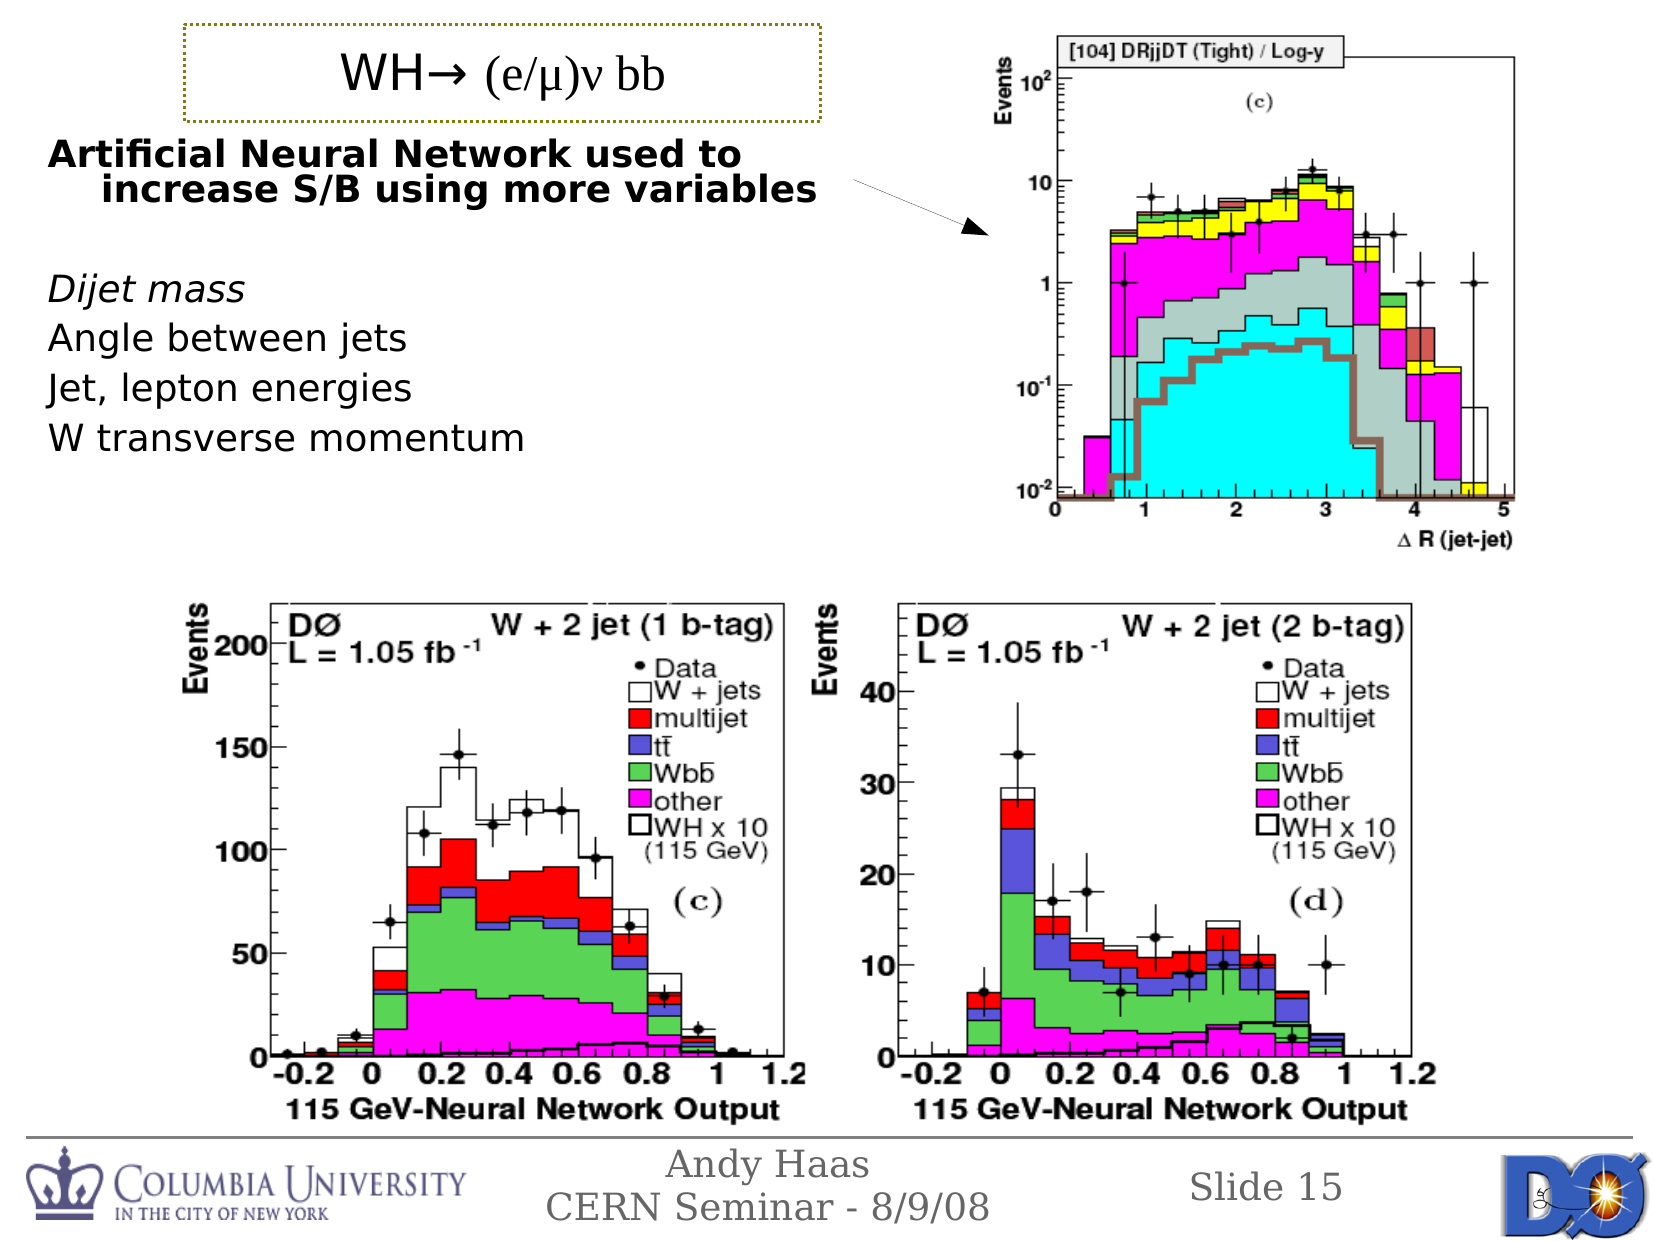

# WH→ (e/μ)ν bb
Artificial Neural Network used to increase S/B using more variables
Dijet mass
Angle between jets
Jet, lepton energies
W transverse momentum